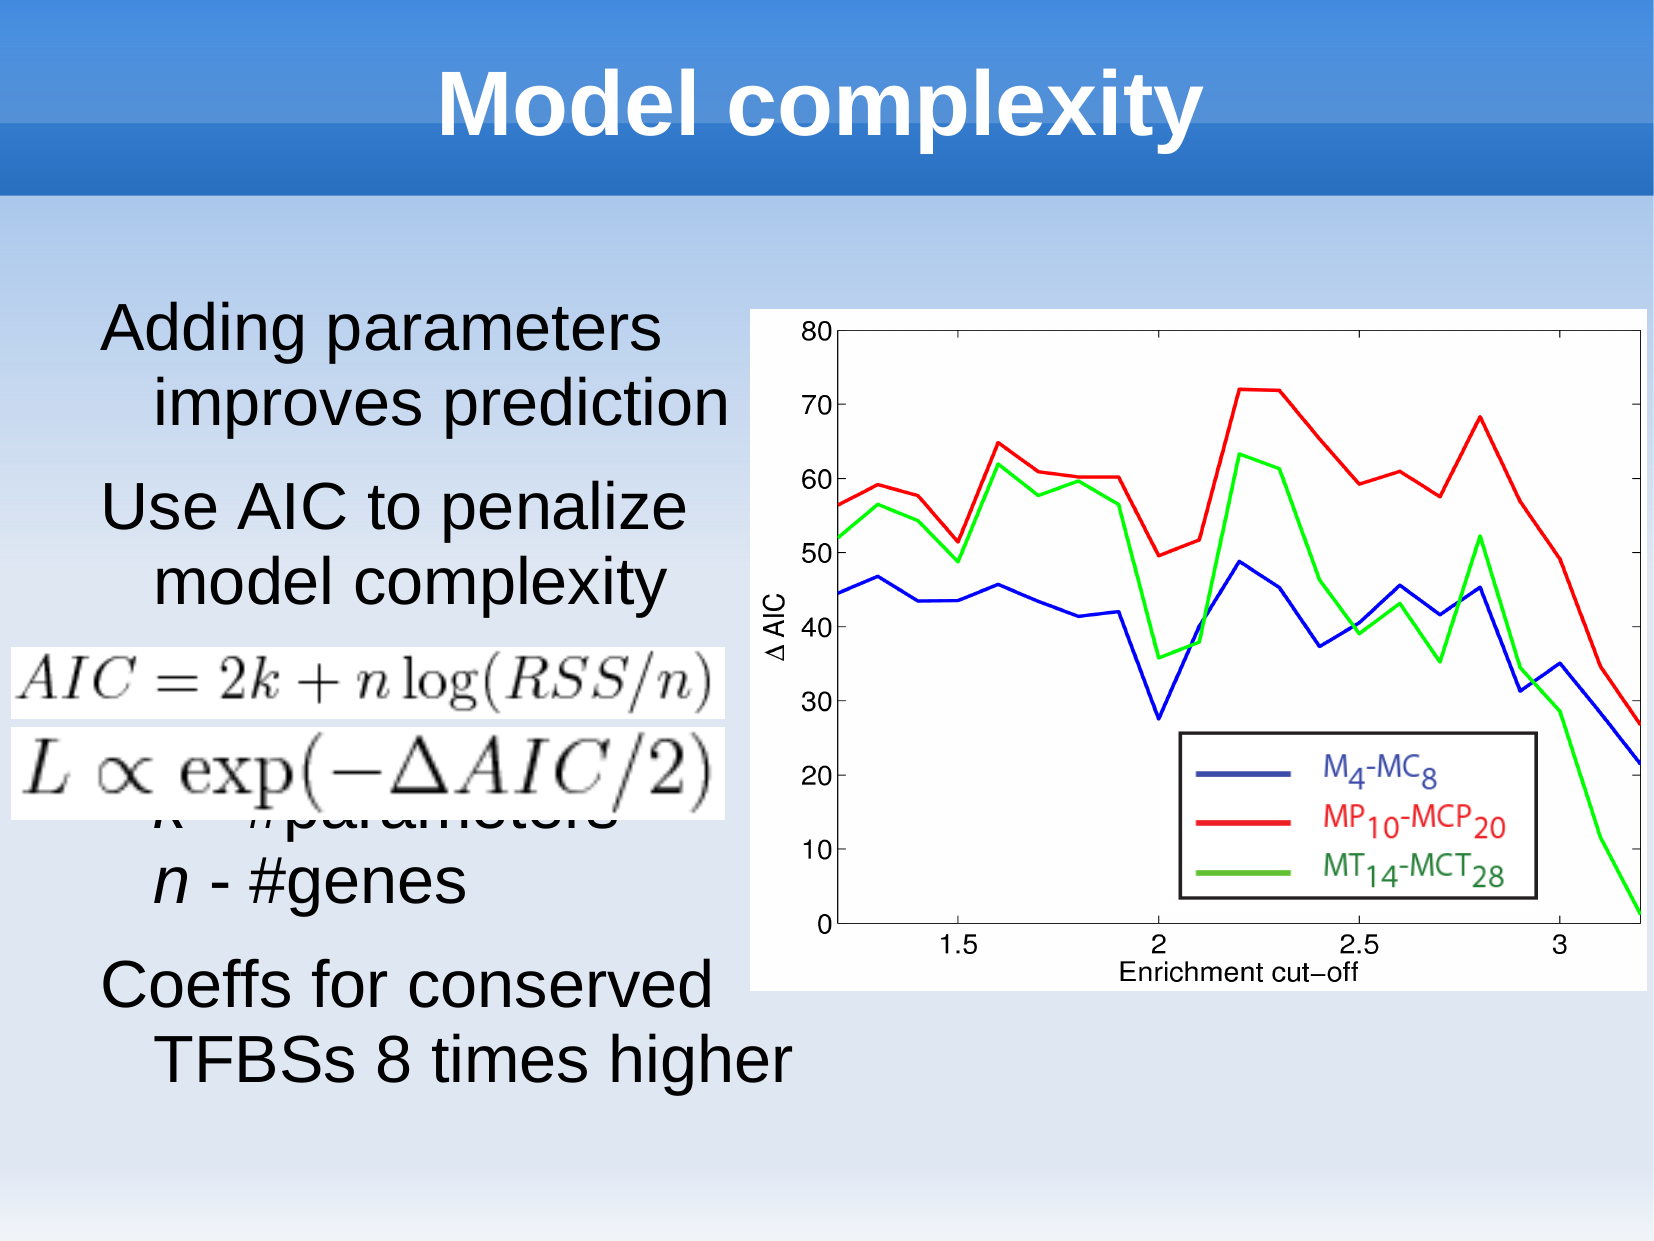

# Model complexity
Adding parameters improves prediction
Use AIC to penalize model complexity
k - #parameters
n - #genes
Coeffs for conserved TFBSs 8 times higher